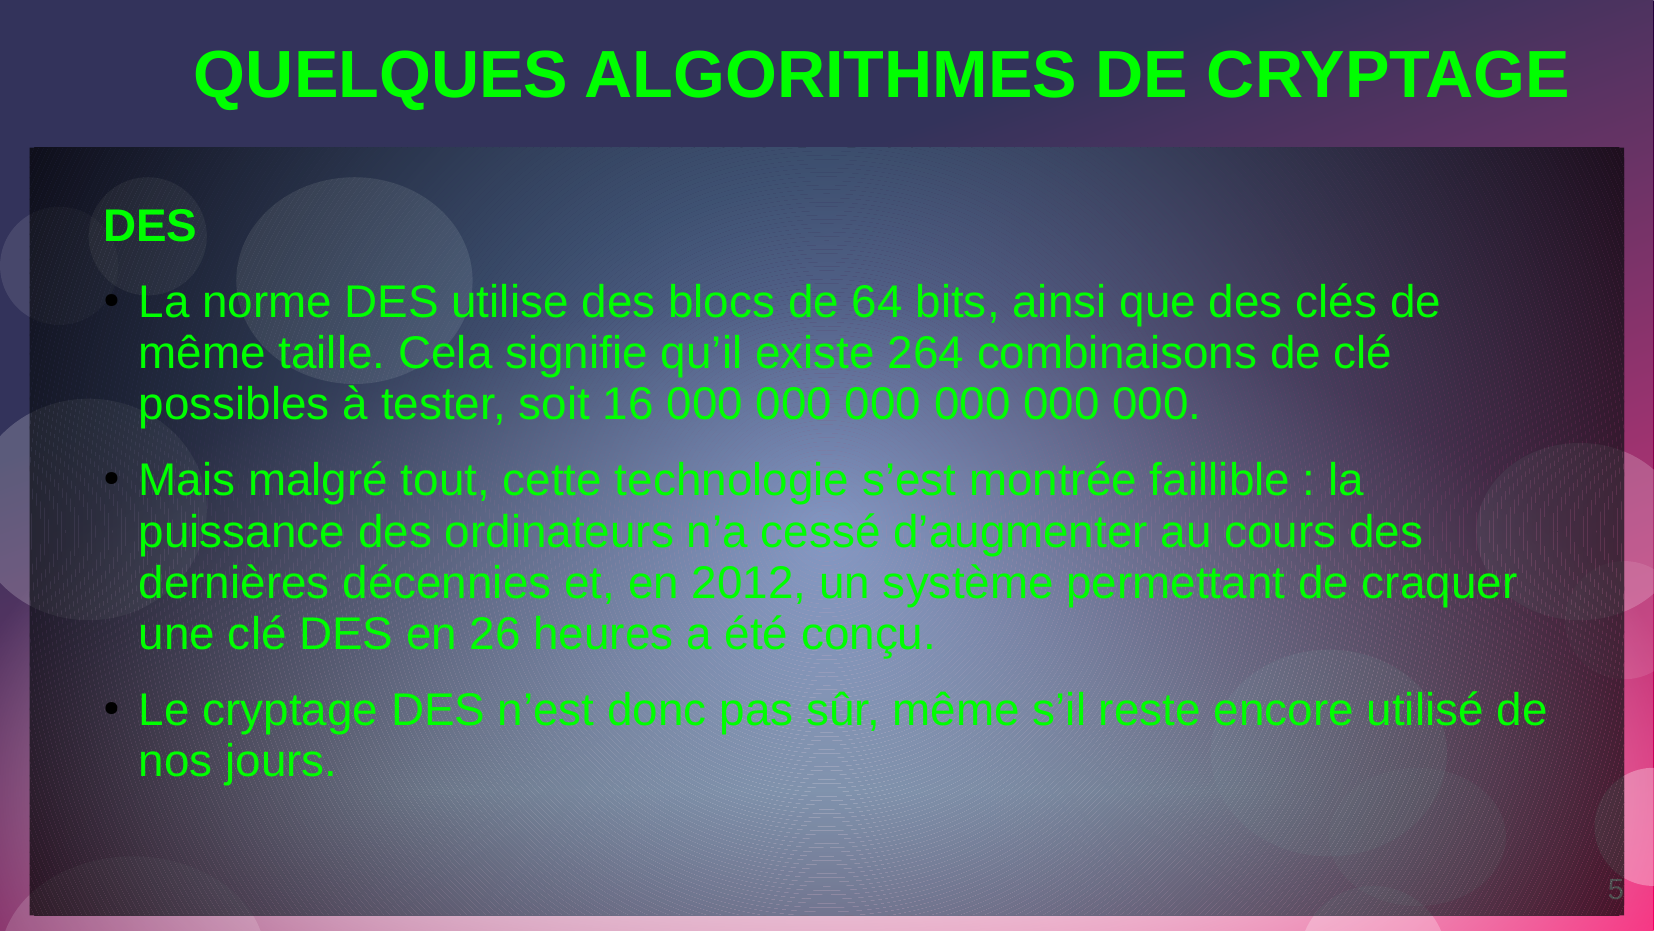

# Quelques algorithmes de cryptage
DES
La norme DES utilise des blocs de 64 bits, ainsi que des clés de même taille. Cela signifie qu’il existe 264 combinaisons de clé possibles à tester, soit 16 000 000 000 000 000 000.
Mais malgré tout, cette technologie s’est montrée faillible : la puissance des ordinateurs n’a cessé d’augmenter au cours des dernières décennies et, en 2012, un système permettant de craquer une clé DES en 26 heures a été conçu.
Le cryptage DES n’est donc pas sûr, même s’il reste encore utilisé de nos jours.